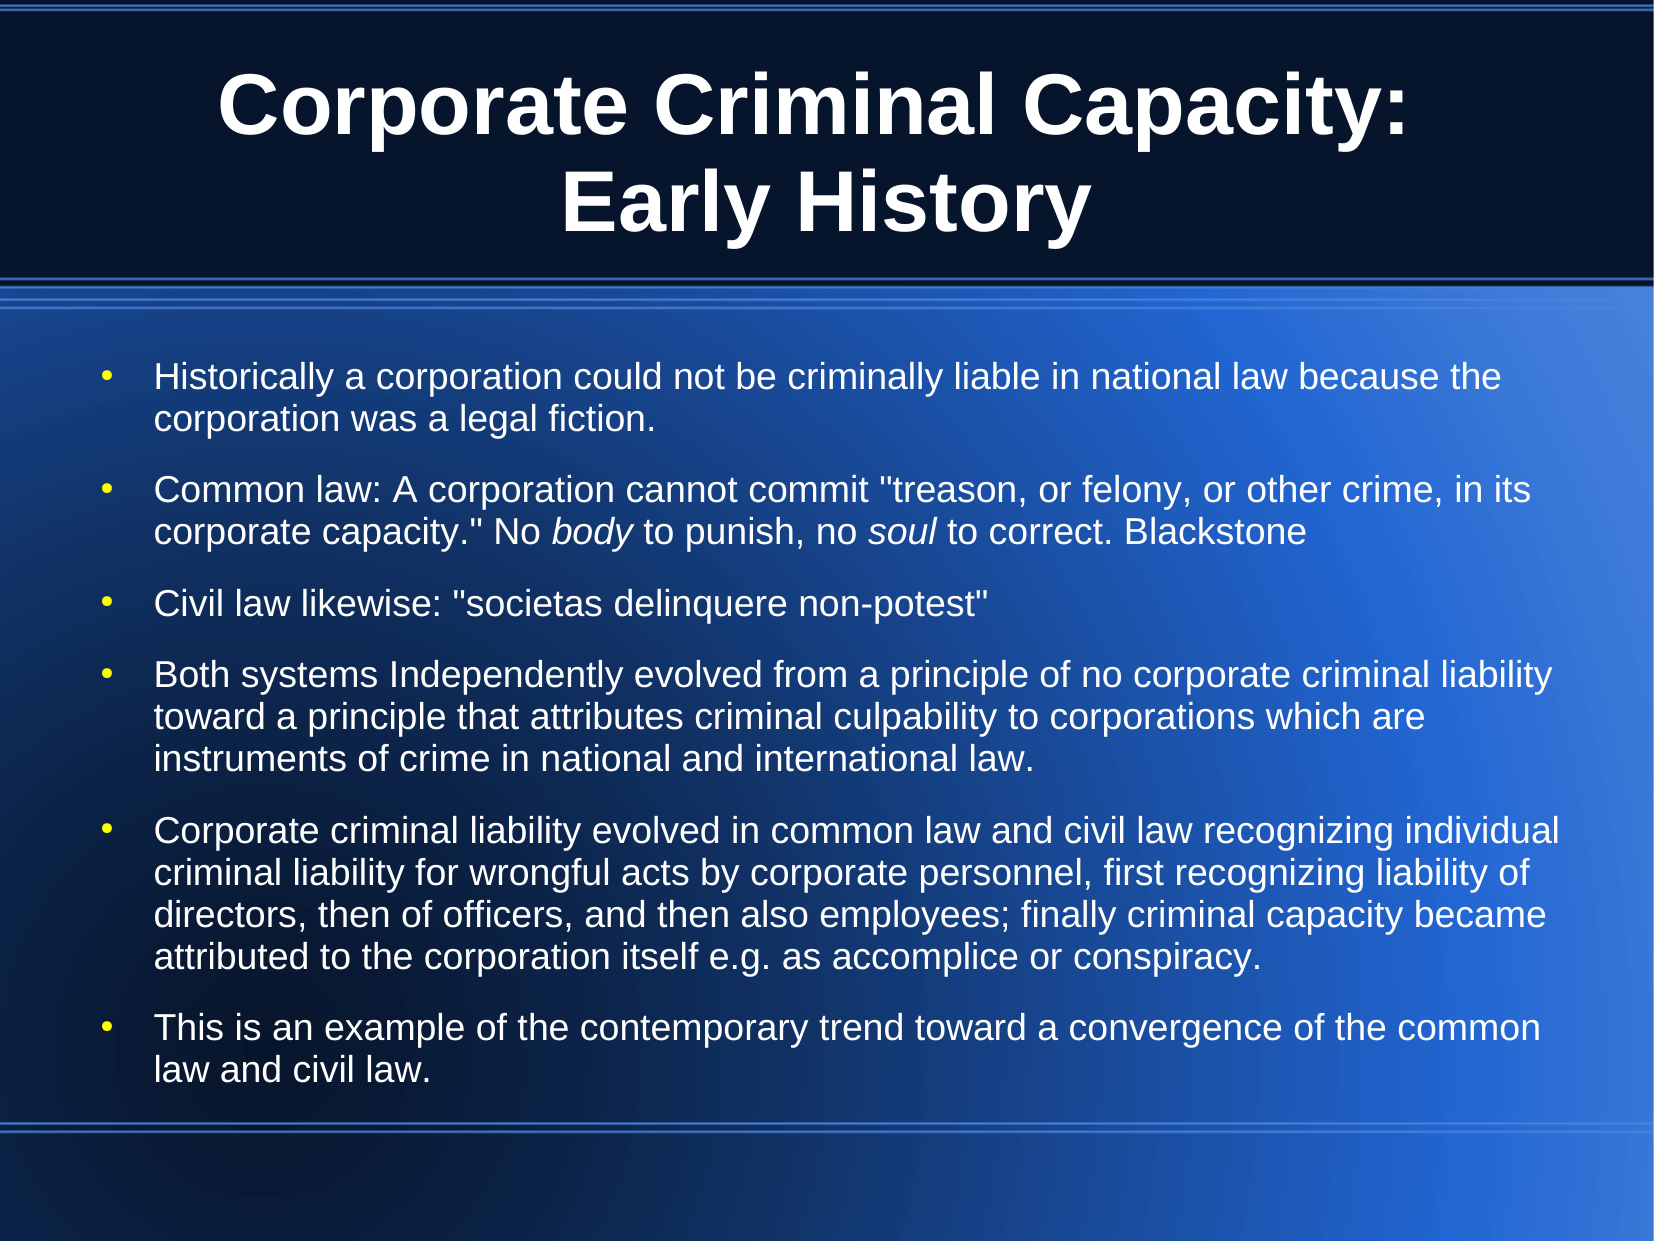

# Corporate Criminal Capacity: Early History
Historically a corporation could not be criminally liable in national law because the corporation was a legal fiction.
Common law: A corporation cannot commit "treason, or felony, or other crime, in its corporate capacity." No body to punish, no soul to correct. Blackstone
Civil law likewise: "societas delinquere non-potest"
Both systems Independently evolved from a principle of no corporate criminal liability toward a principle that attributes criminal culpability to corporations which are instruments of crime in national and international law.
Corporate criminal liability evolved in common law and civil law recognizing individual criminal liability for wrongful acts by corporate personnel, first recognizing liability of directors, then of officers, and then also employees; finally criminal capacity became attributed to the corporation itself e.g. as accomplice or conspiracy.
This is an example of the contemporary trend toward a convergence of the common law and civil law.